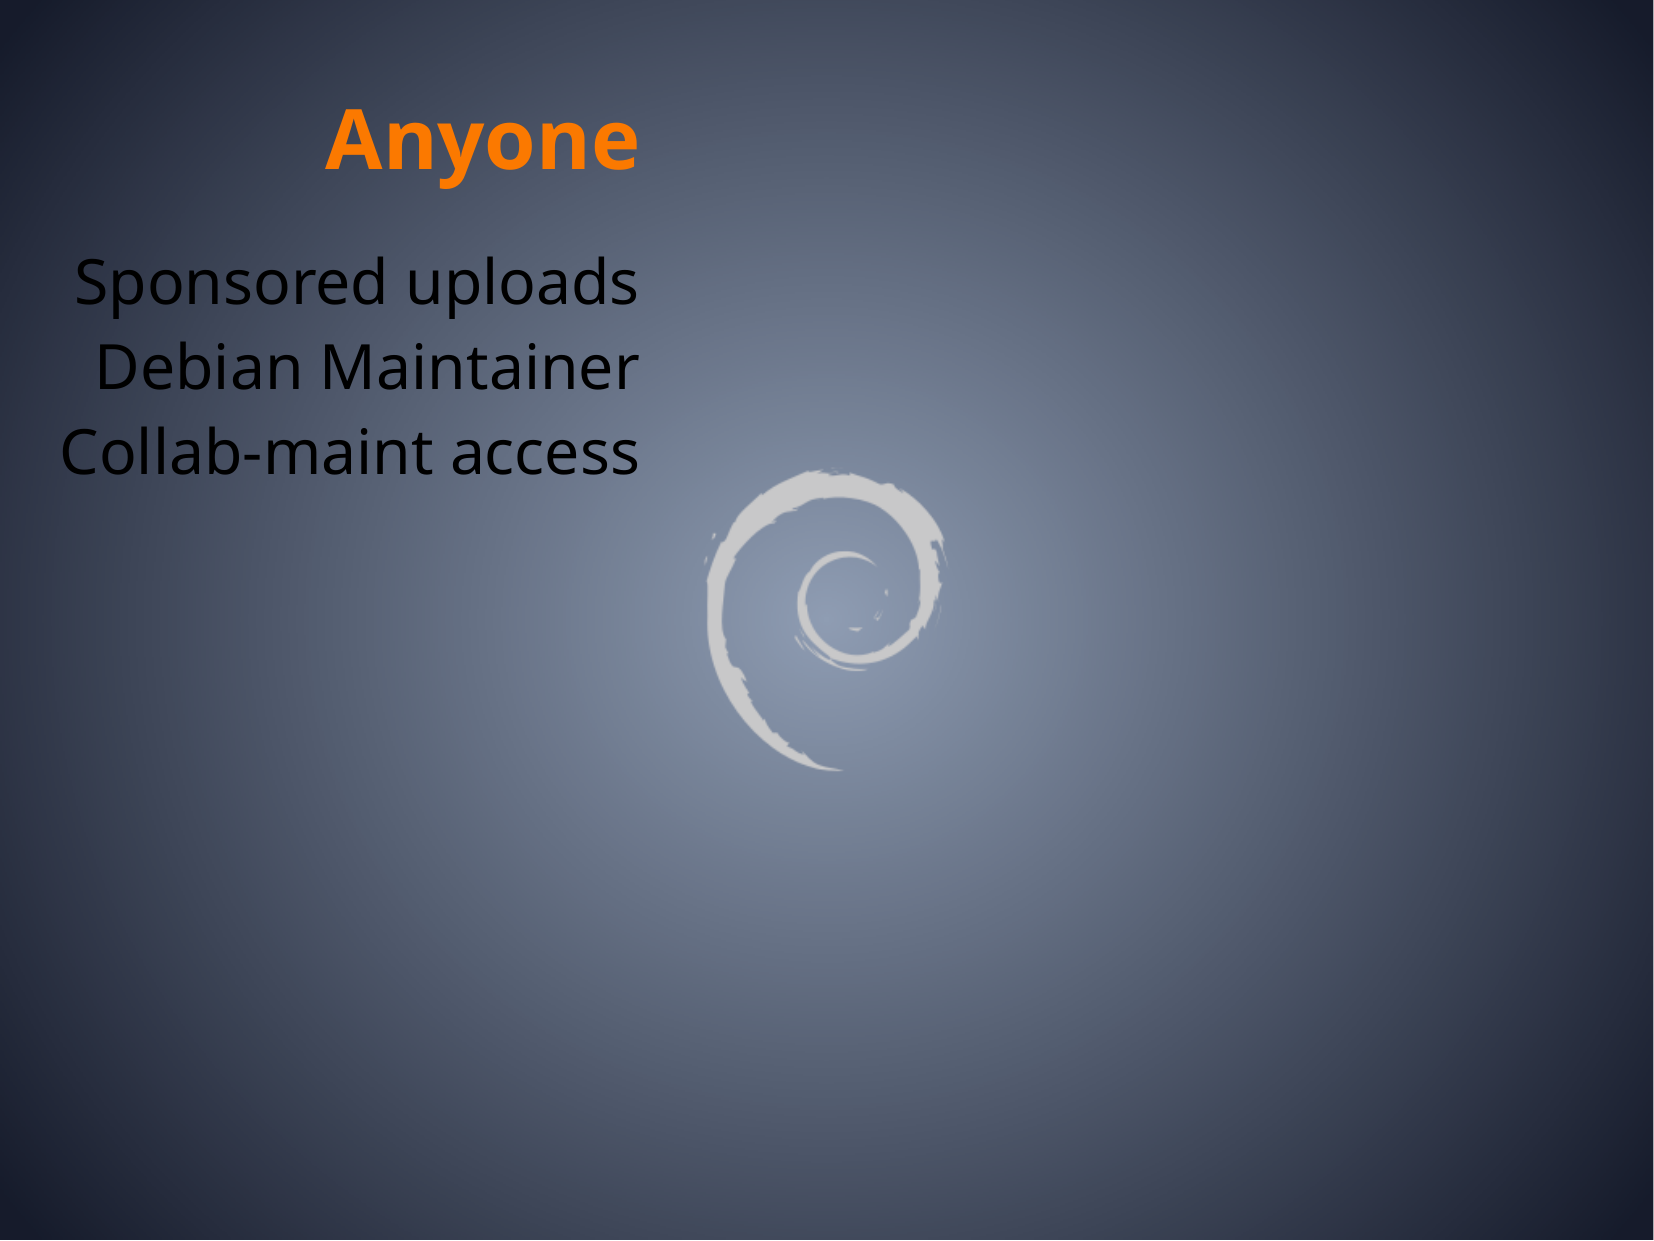

Anyone
Sponsored uploads
Debian Maintainer
Collab-maint access